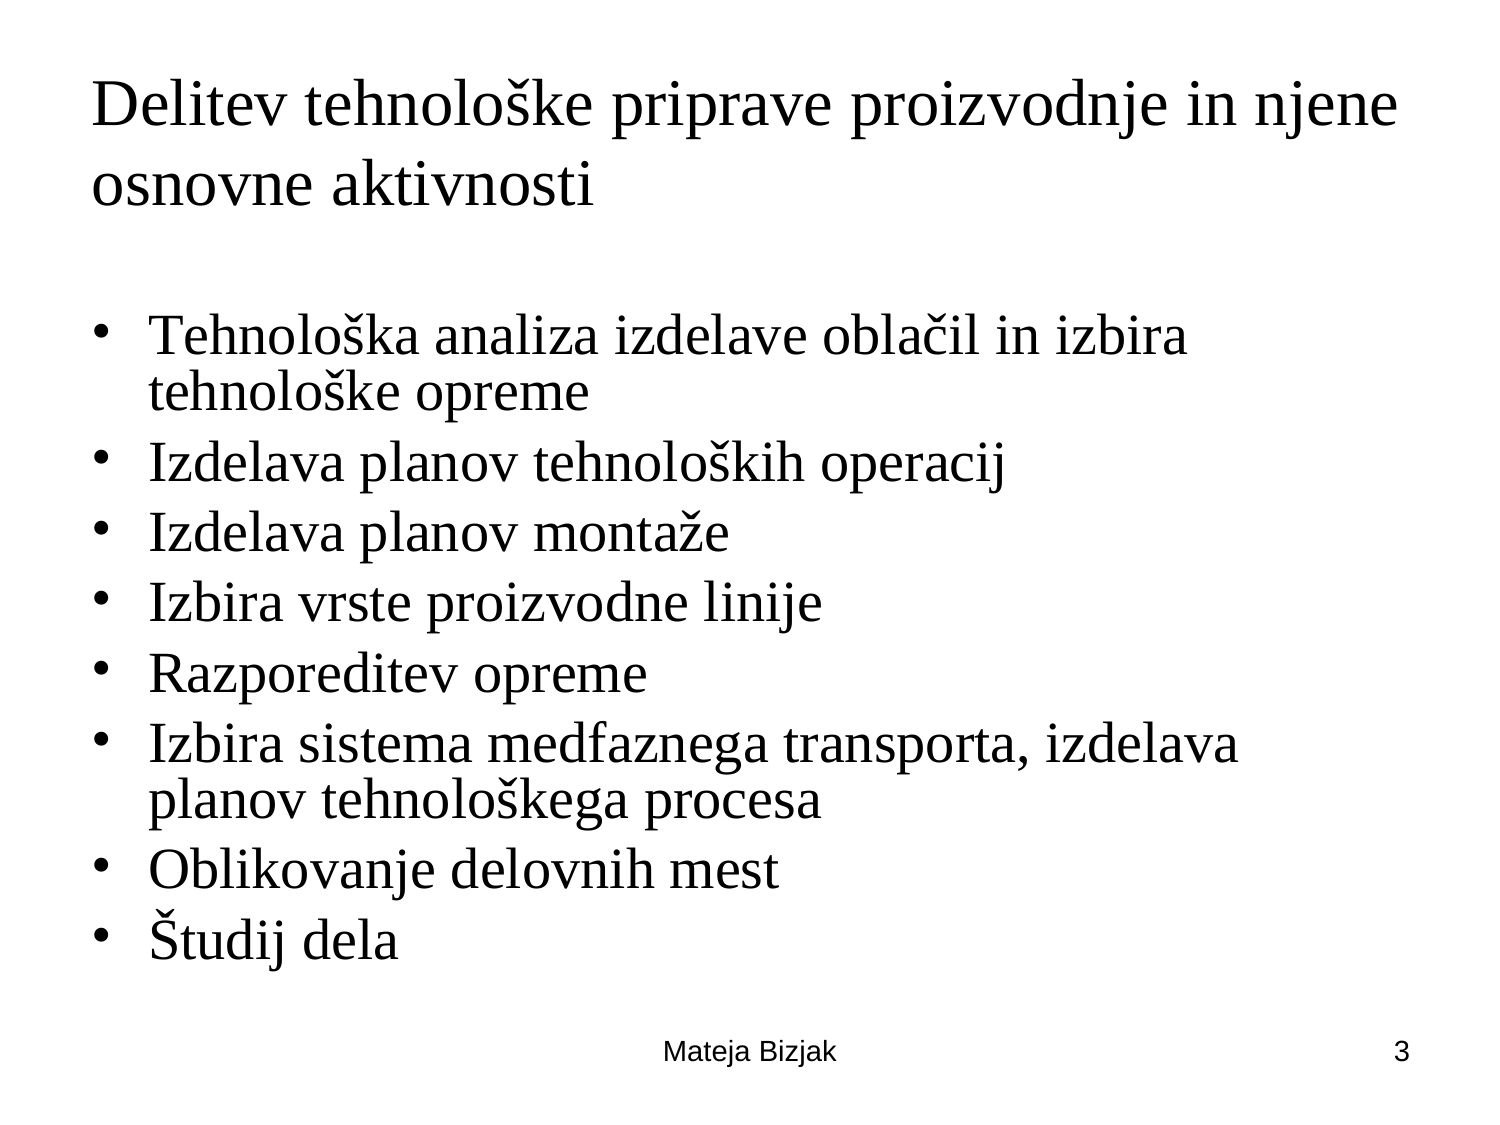

# Delitev tehnološke priprave proizvodnje in njene osnovne aktivnosti
Tehnološka analiza izdelave oblačil in izbira tehnološke opreme
Izdelava planov tehnoloških operacij
Izdelava planov montaže
Izbira vrste proizvodne linije
Razporeditev opreme
Izbira sistema medfaznega transporta, izdelava planov tehnološkega procesa
Oblikovanje delovnih mest
Študij dela
Mateja Bizjak
2